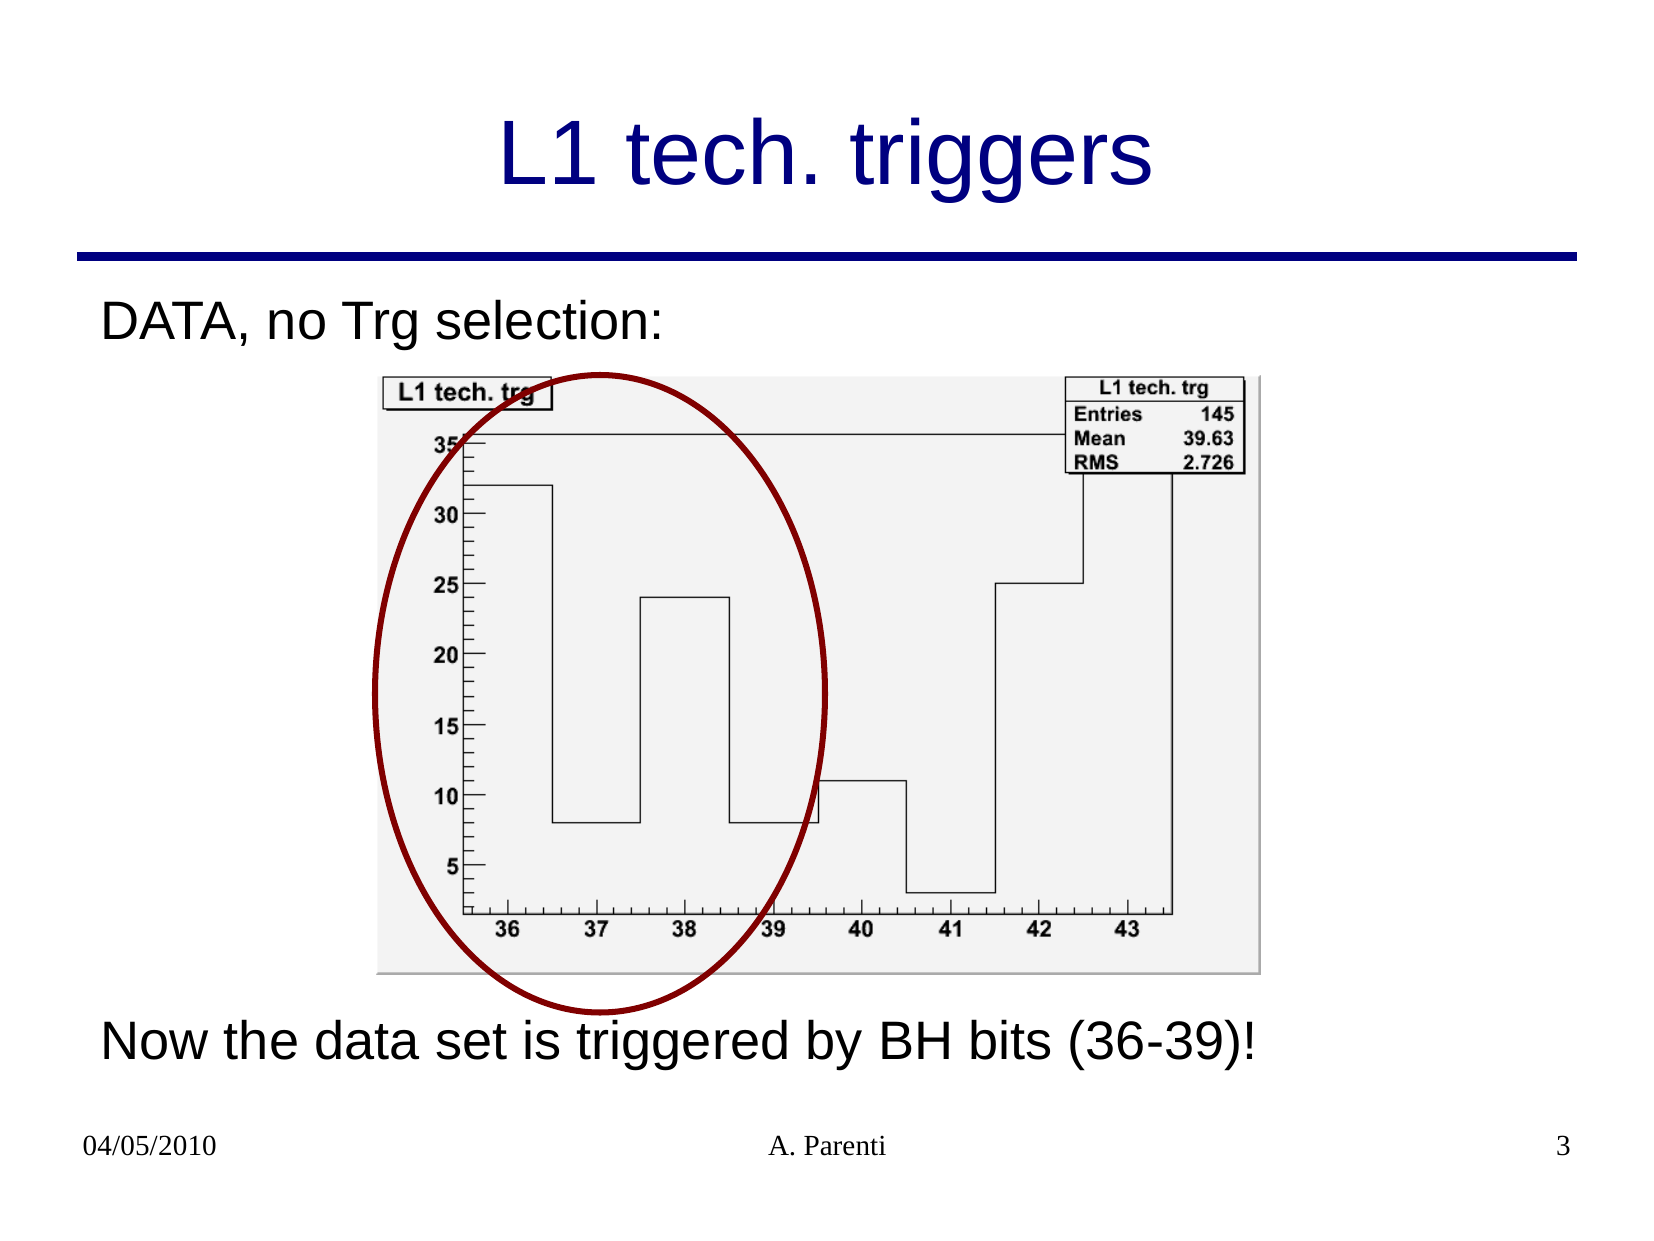

# L1 tech. triggers
DATA, no Trg selection:
Now the data set is triggered by BH bits (36-39)!
3